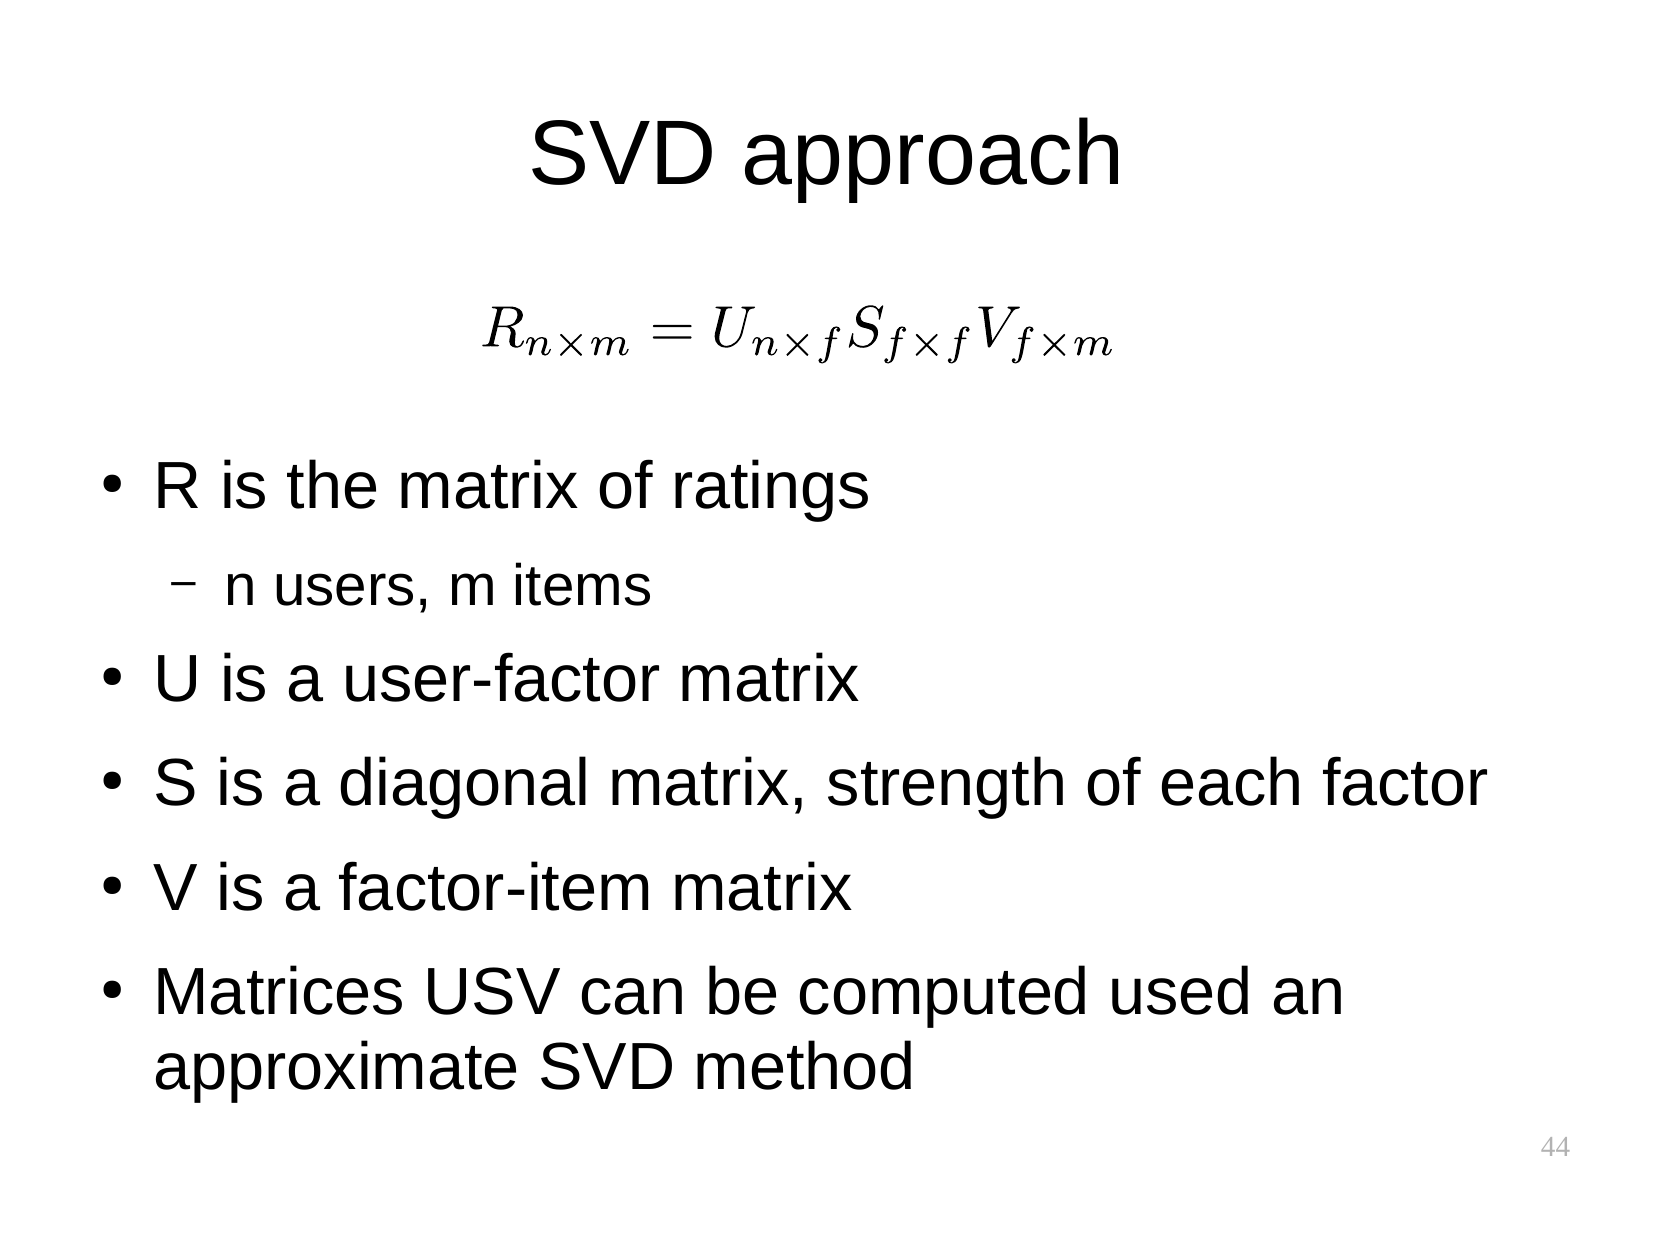

# SVD approach
R is the matrix of ratings
n users, m items
U is a user-factor matrix
S is a diagonal matrix, strength of each factor
V is a factor-item matrix
Matrices USV can be computed used an approximate SVD method
44